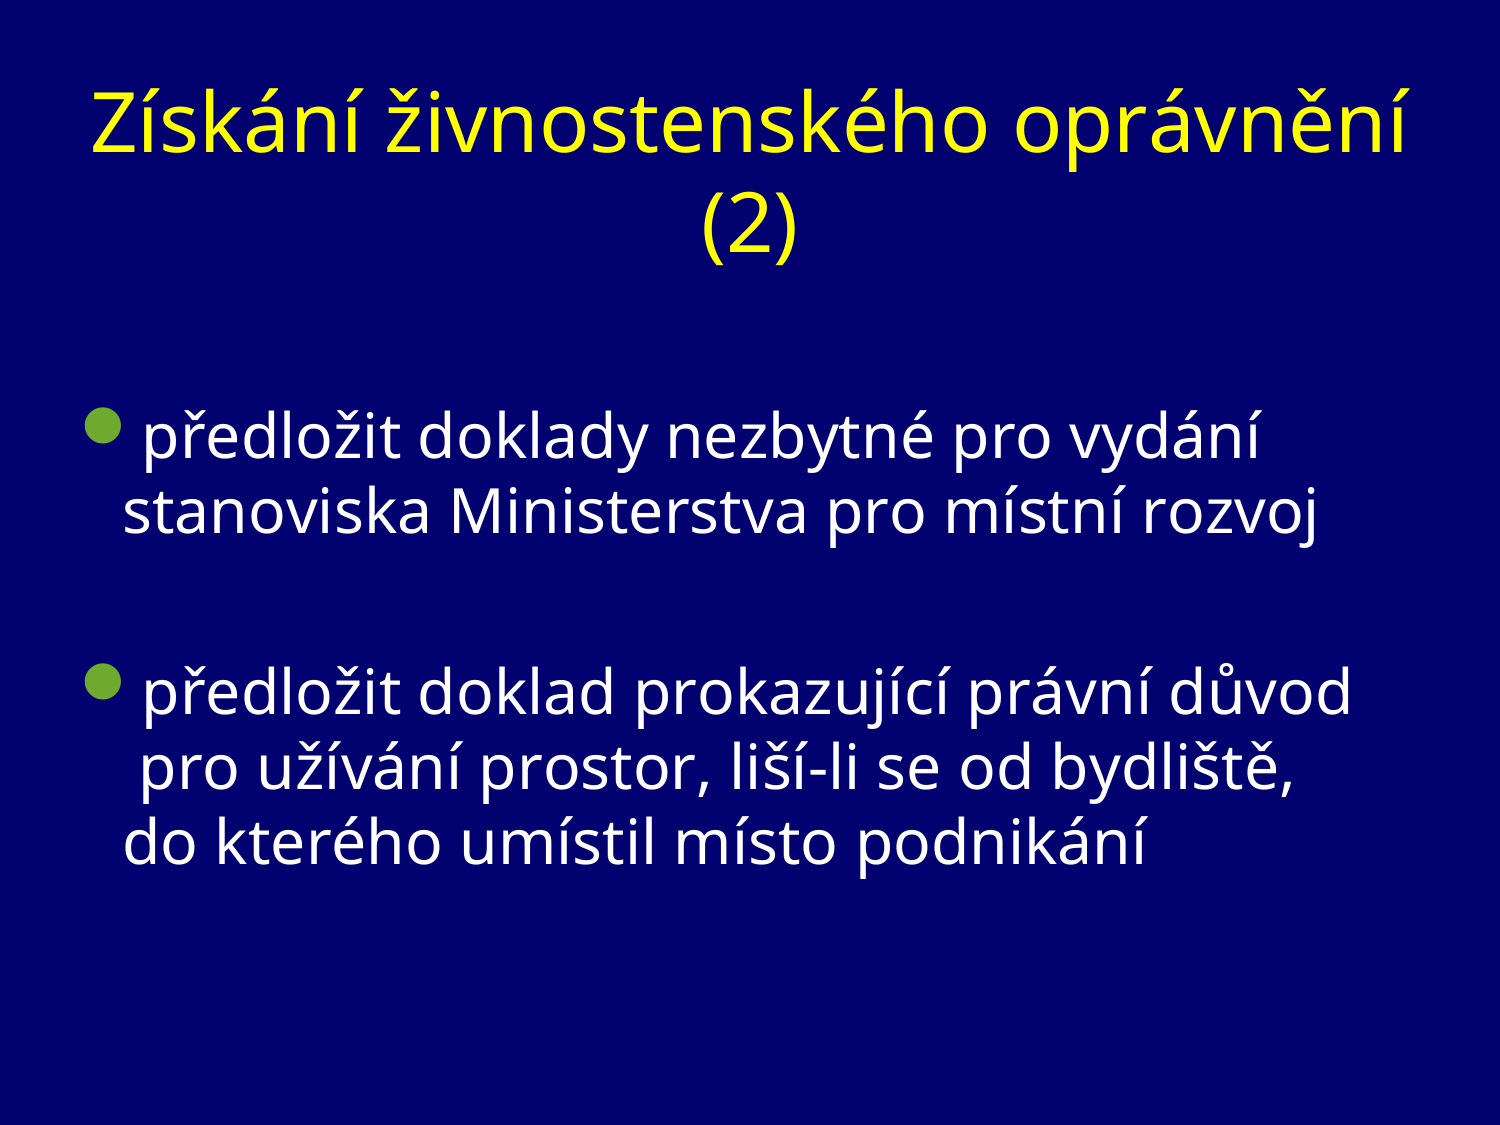

Získání živnostenského oprávnění (2)
předložit doklady nezbytné pro vydání stanoviska Ministerstva pro místní rozvoj
předložit doklad prokazující právní důvod pro užívání prostor, liší-li se od bydliště, do kterého umístil místo podnikání